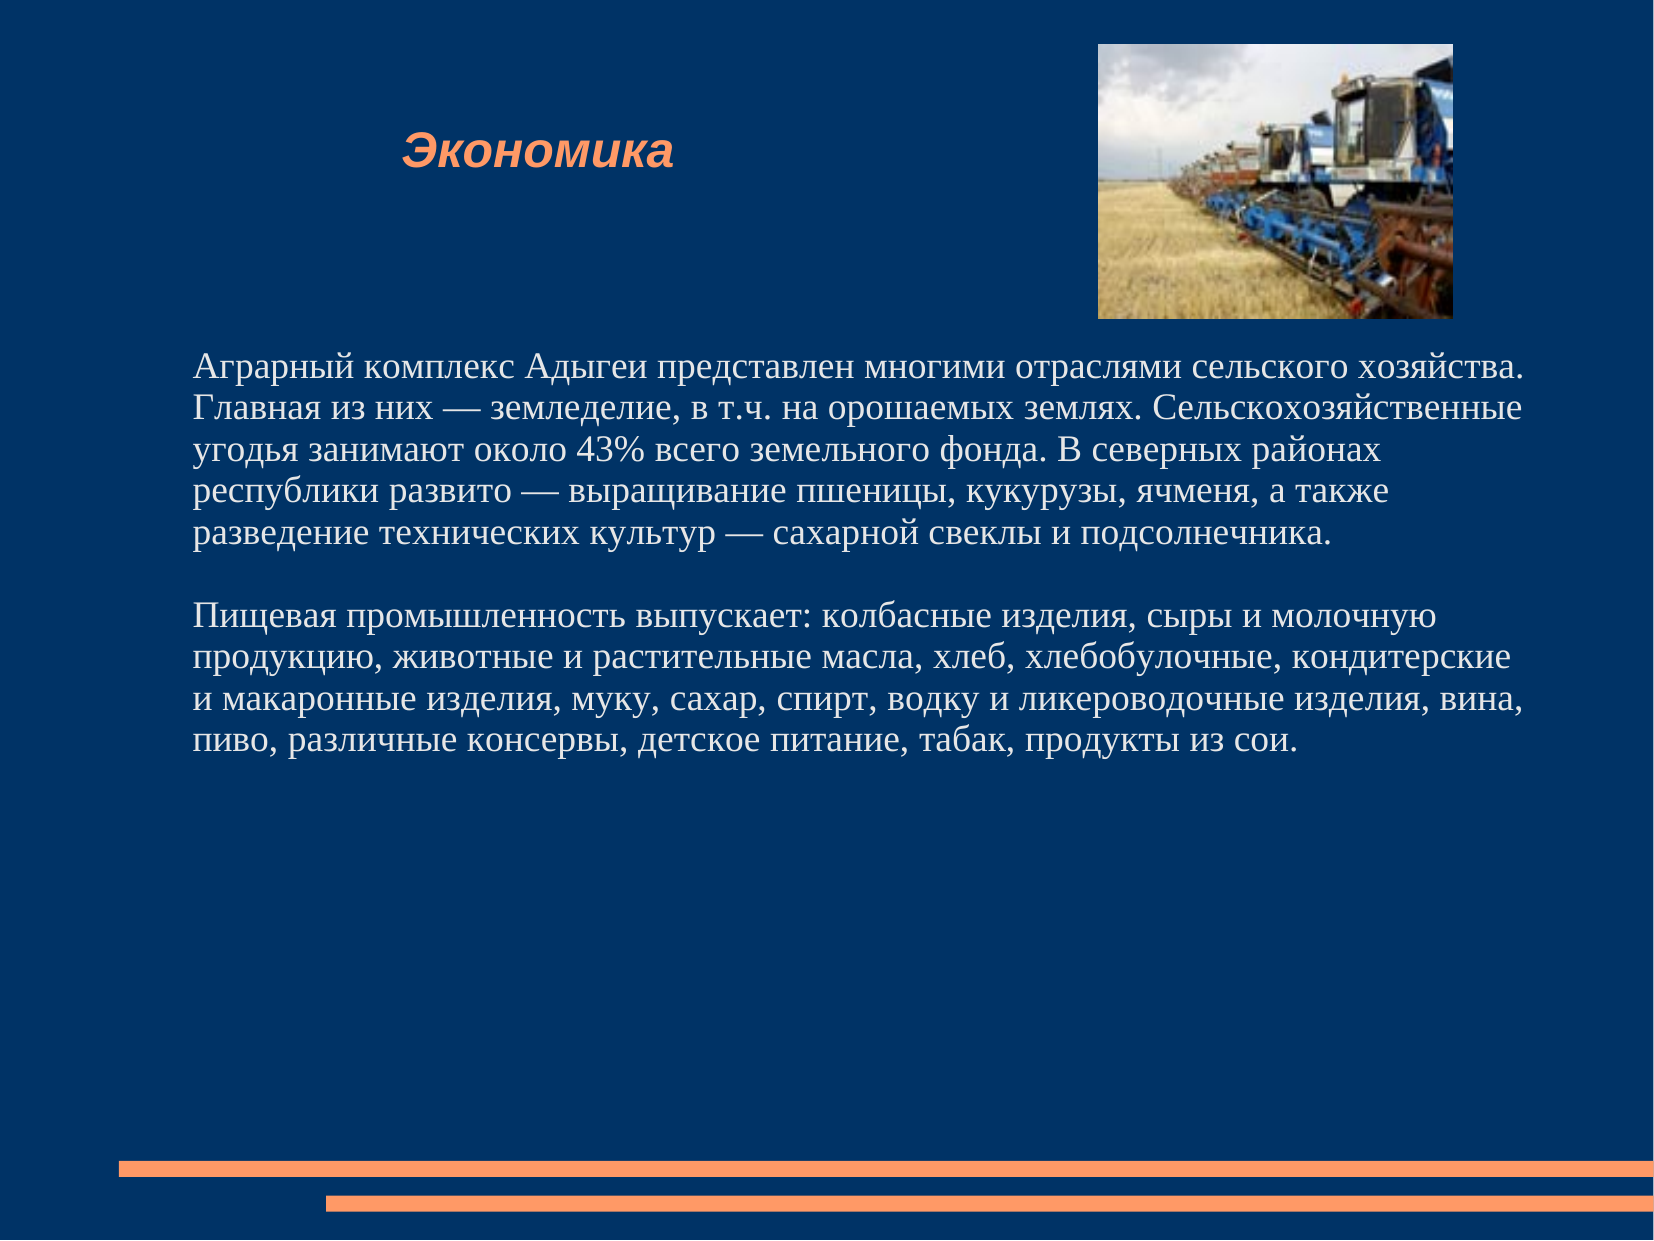

# Экономика
Аграрный комплекс Адыгеи представлен многими отраслями сельского хозяйства. Главная из них — земледелие, в т.ч. на орошаемых землях. Сельскохозяйственные угодья занимают около 43% всего земельного фонда. В северных районах республики развито — выращивание пшеницы, кукурузы, ячменя, а также разведение технических культур — сахарной свеклы и подсолнечника.
Пищевая промышленность выпускает: колбасные изделия, сыры и молочную продукцию, животные и растительные масла, хлеб, хлебобулочные, кондитерские и макаронные изделия, муку, сахар, спирт, водку и ликероводочные изделия, вина, пиво, различные консервы, детское питание, табак, продукты из сои.